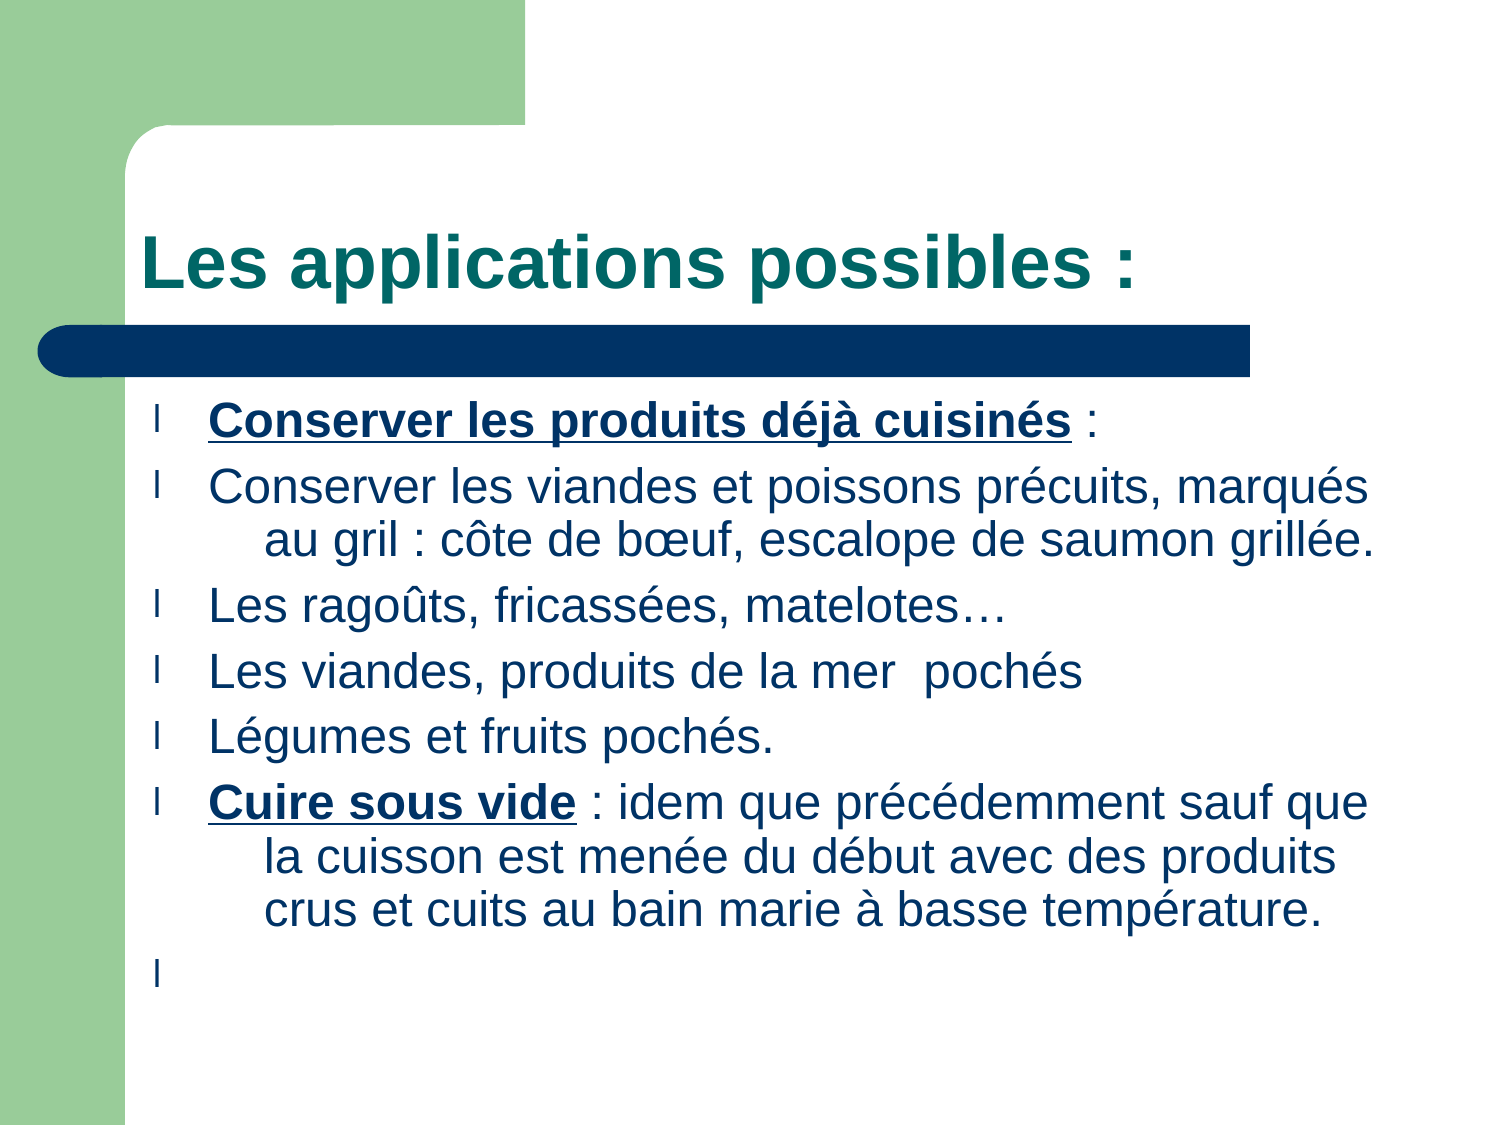

# Les applications possibles :
Conserver les produits déjà cuisinés :
Conserver les viandes et poissons précuits, marqués au gril : côte de bœuf, escalope de saumon grillée.
Les ragoûts, fricassées, matelotes…
Les viandes, produits de la mer pochés
Légumes et fruits pochés.
Cuire sous vide : idem que précédemment sauf que la cuisson est menée du début avec des produits crus et cuits au bain marie à basse température.